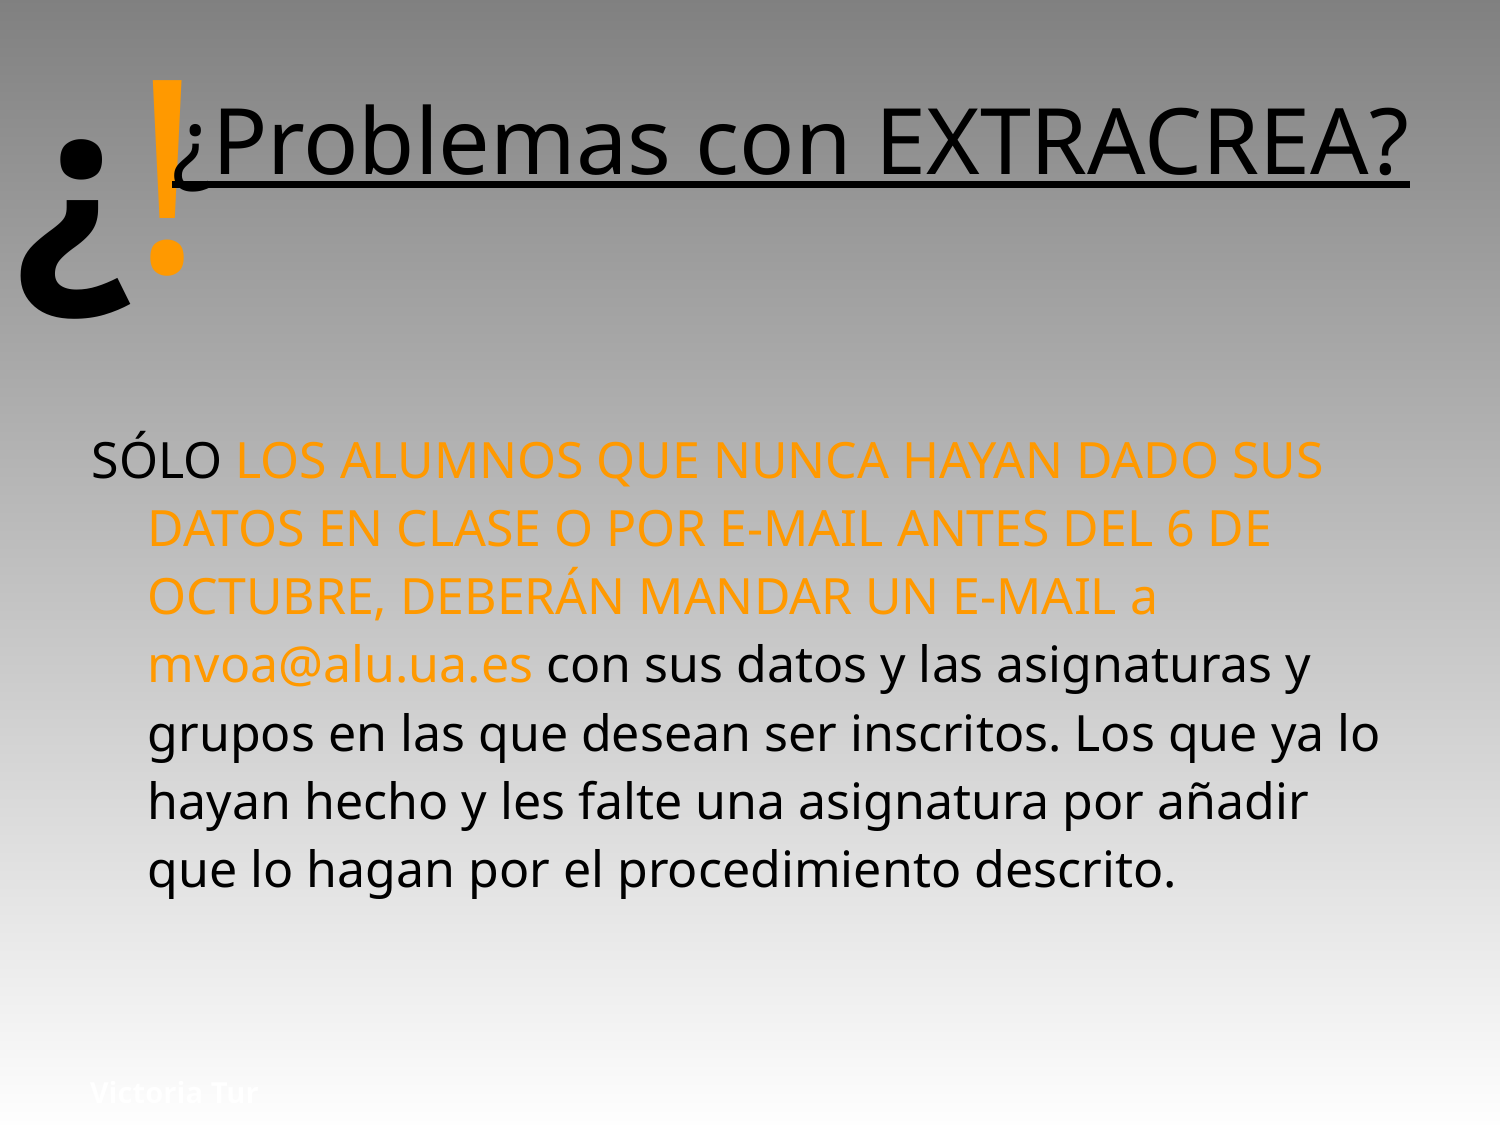

¿Problemas con EXTRACREA?
# SÓLO LOS ALUMNOS QUE NUNCA HAYAN DADO SUS DATOS EN CLASE O POR E-MAIL ANTES DEL 6 DE OCTUBRE, DEBERÁN MANDAR UN E-MAIL a mvoa@alu.ua.es con sus datos y las asignaturas y grupos en las que desean ser inscritos. Los que ya lo hayan hecho y les falte una asignatura por añadir que lo hagan por el procedimiento descrito.